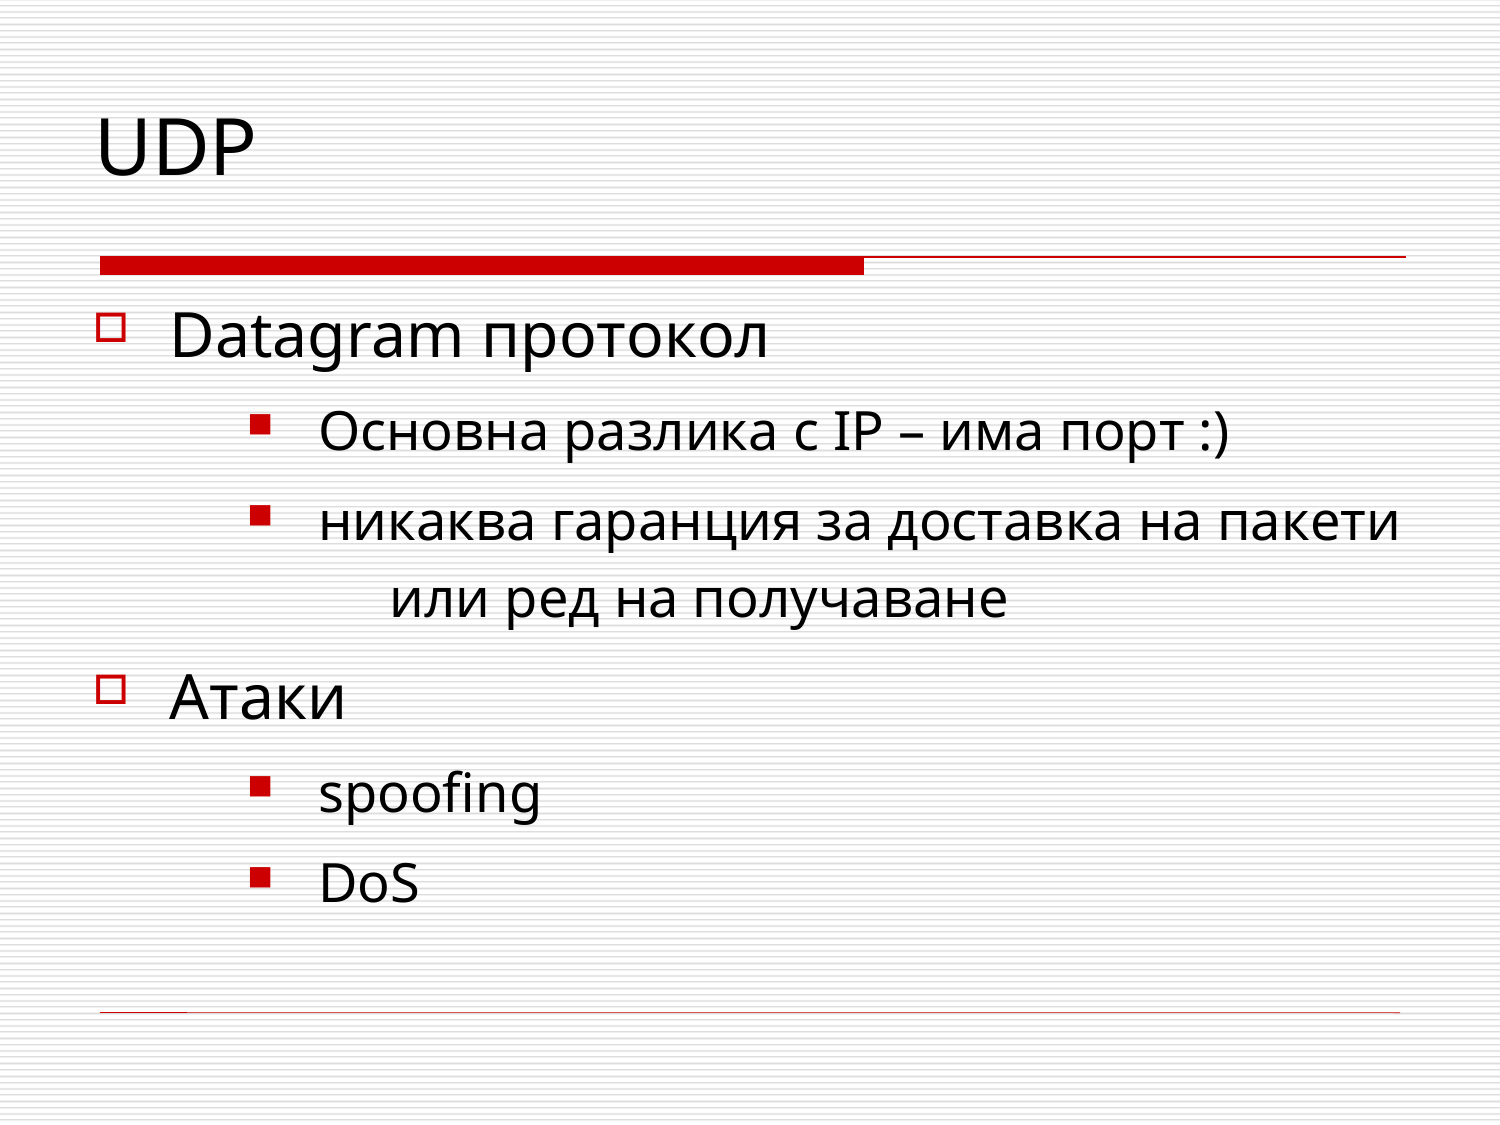

# UDP
Datagram протокол
Основна разлика с IP – има порт :)
никаква гаранция за доставка на пакети или ред на получаване
Атаки
spoofing
DoS